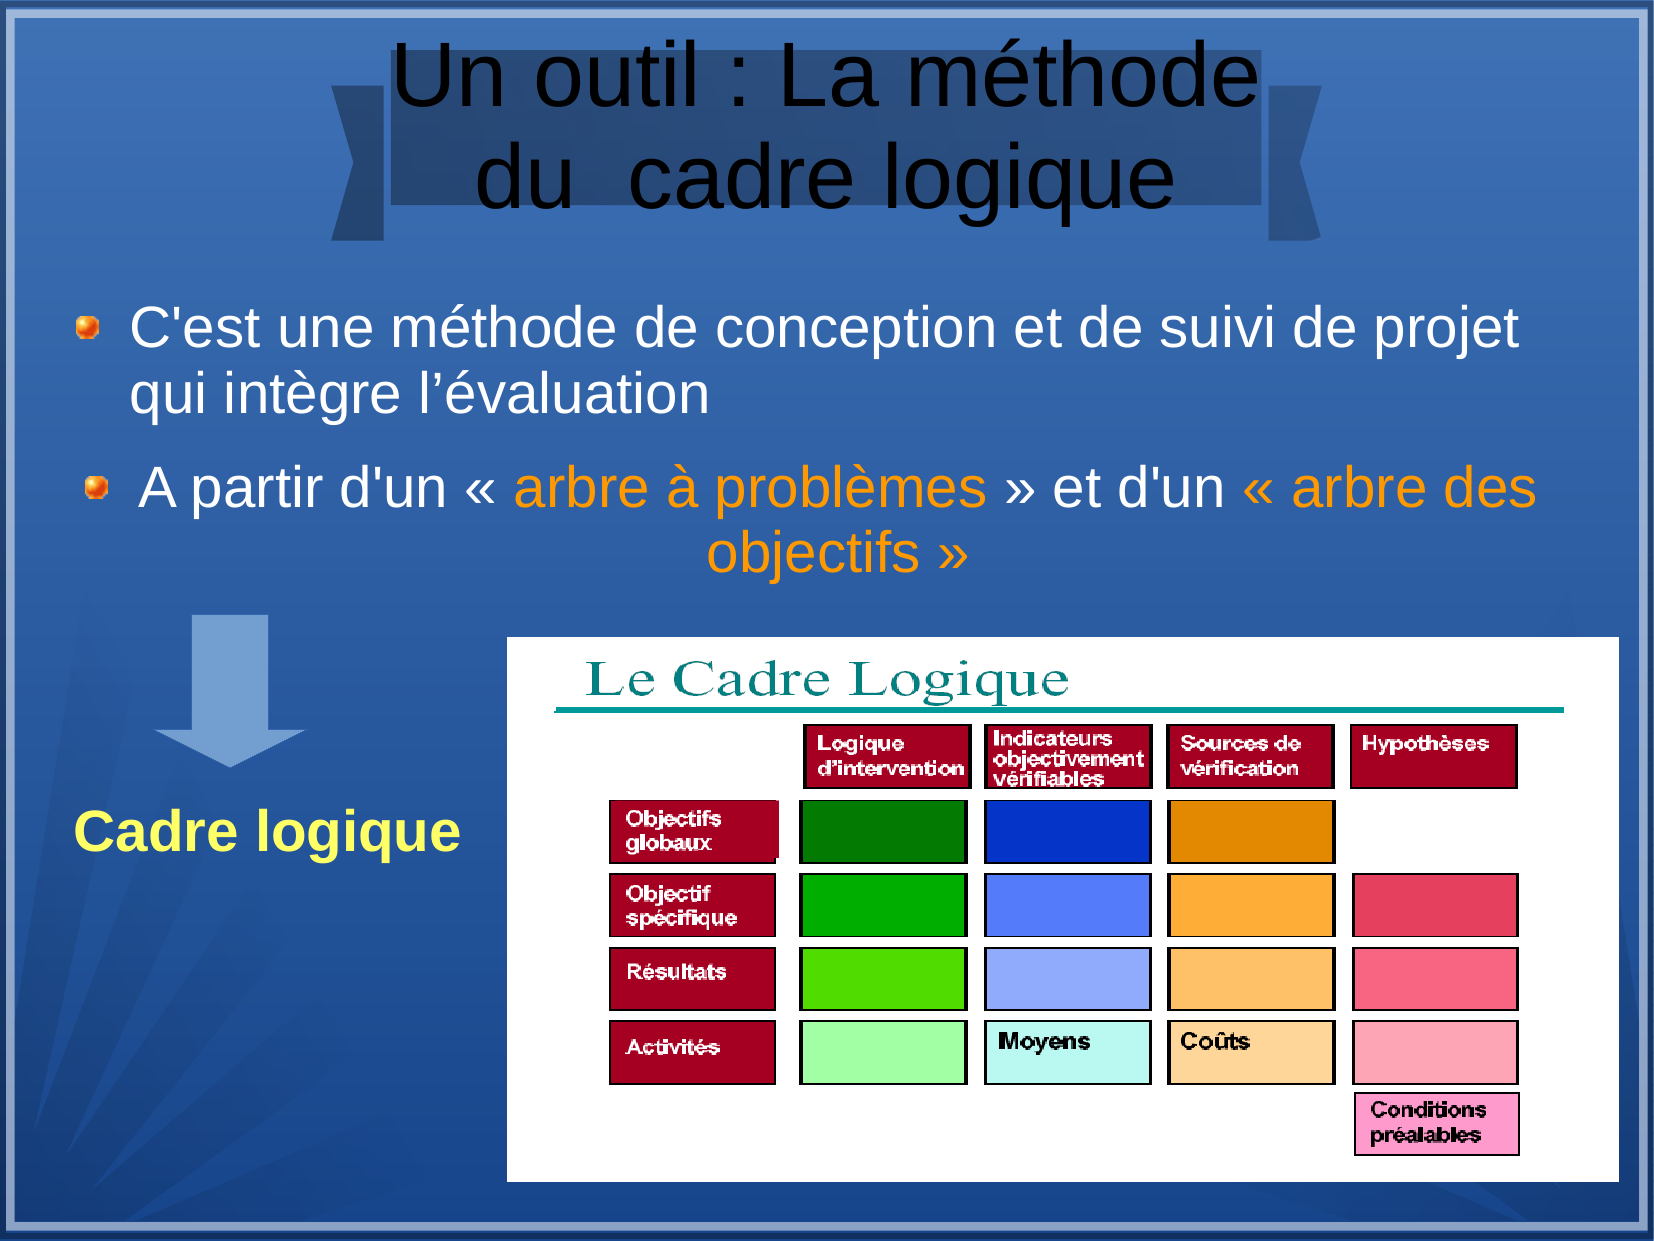

# Un outil : La méthode du cadre logique
C'est une méthode de conception et de suivi de projet qui intègre l’évaluation
A partir d'un « arbre à problèmes » et d'un « arbre des objectifs »
Cadre logique